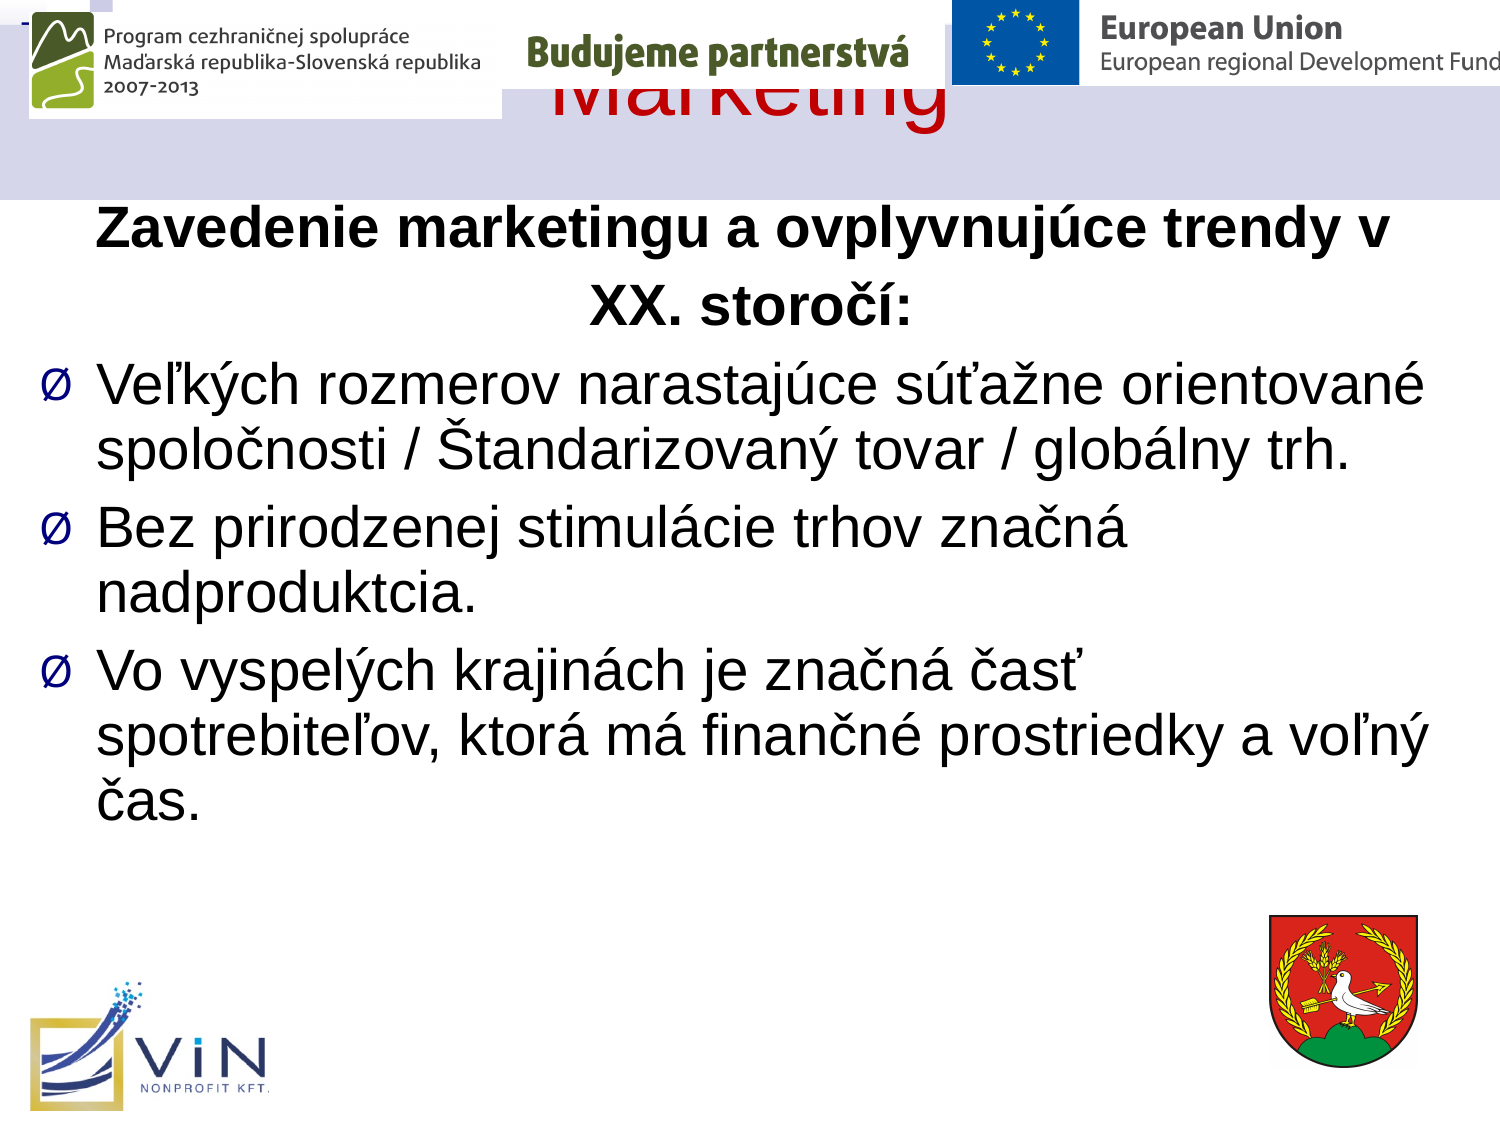

Marketing
# Zavedenie marketingu a ovplyvnujúce trendy v
 XX. storočí:
Veľkých rozmerov narastajúce súťažne orientované spoločnosti / Štandarizovaný tovar / globálny trh.
Bez prirodzenej stimulácie trhov značná nadproduktcia.
Vo vyspelých krajinách je značná časť spotrebiteľov, ktorá má finančné prostriedky a voľný čas.